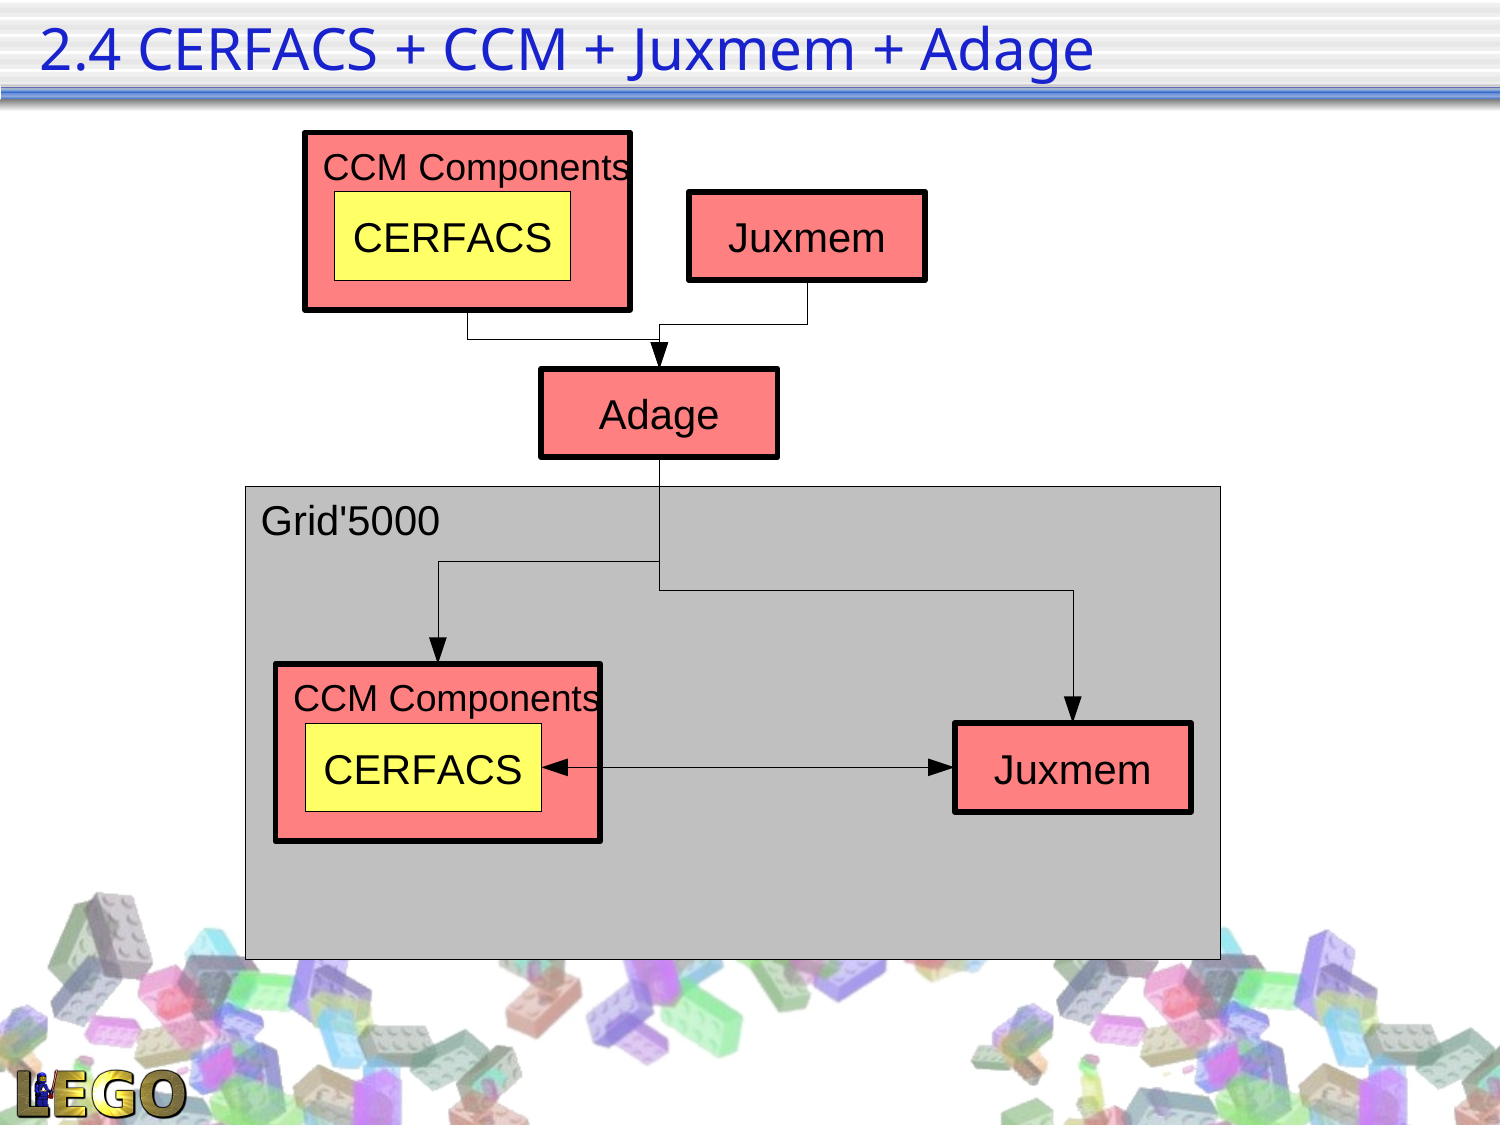

# 2.4 CERFACS + CCM + Juxmem + Adage
CCM Components
CERFACS
Juxmem
Adage
Grid'5000
CCM Components
CERFACS
Juxmem